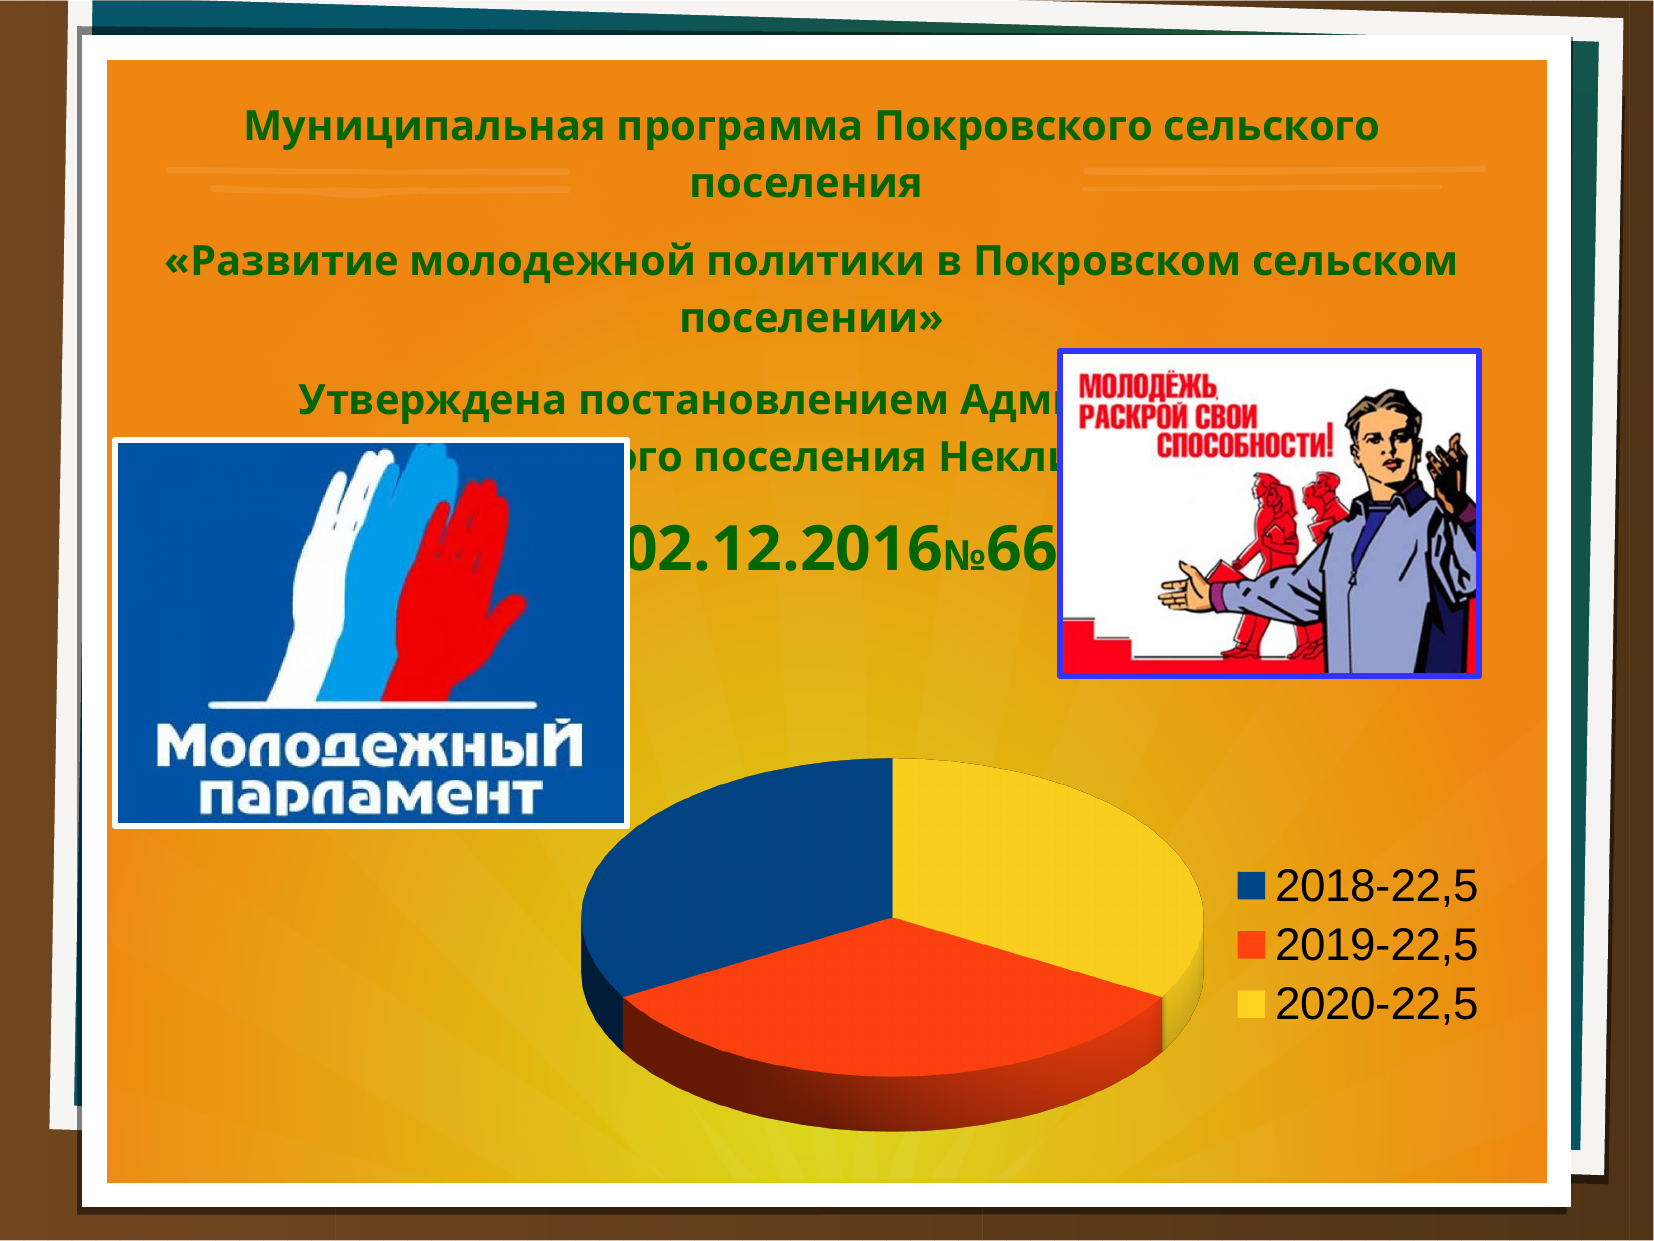

Муниципальная программа Покровского сельского поселения
«Развитие молодежной политики в Покровском сельском поселении»
Утверждена постановлением Администрации Покровского сельского поселения Неклиновского района
От02.12.2016№66
[unsupported chart]